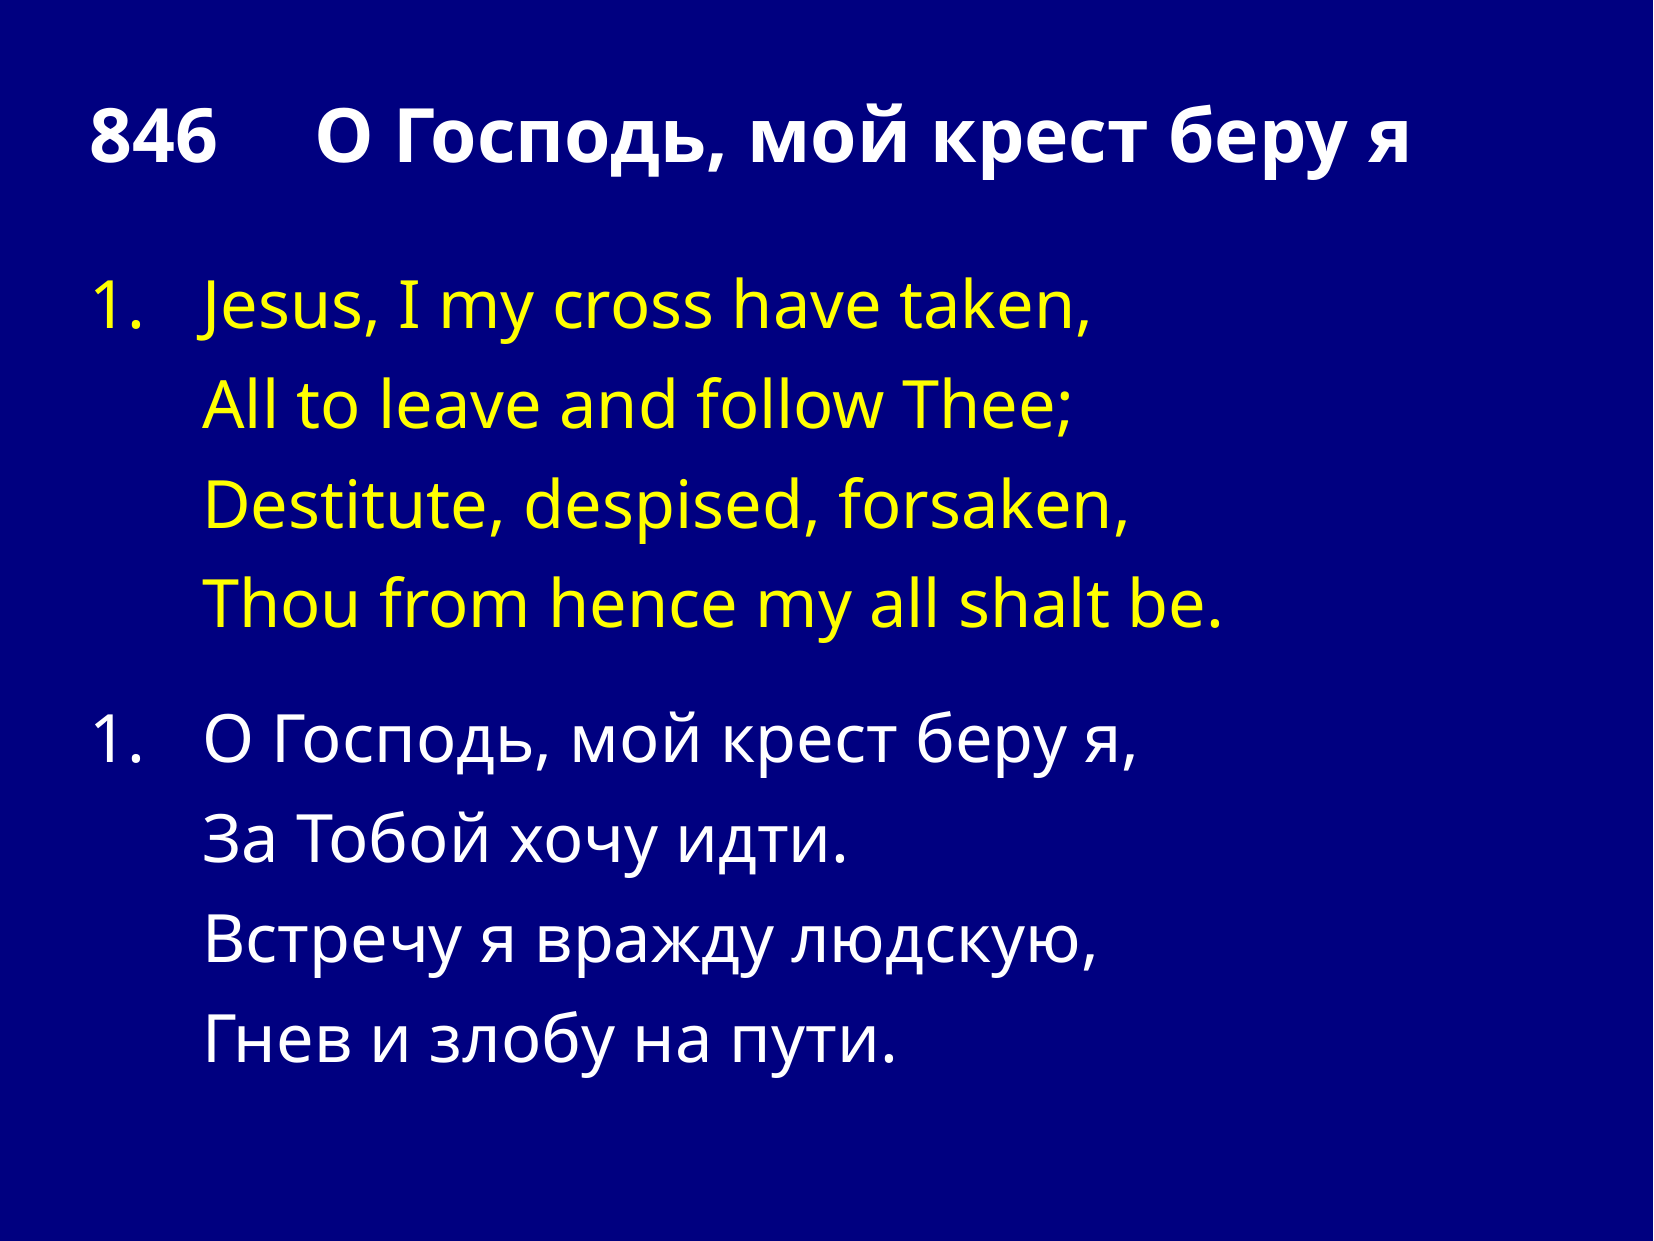

846	О Господь, мой крест беру я
1.	Jesus, I my cross have taken,
	All to leave and follow Thee;
	Destitute, despised, forsaken,
	Thou from hence my all shalt be.
1.	О Господь, мой крест беру я,
	За Тобой хочу идти.
	Встречу я вражду людскую,
	Гнев и злобу на пути.